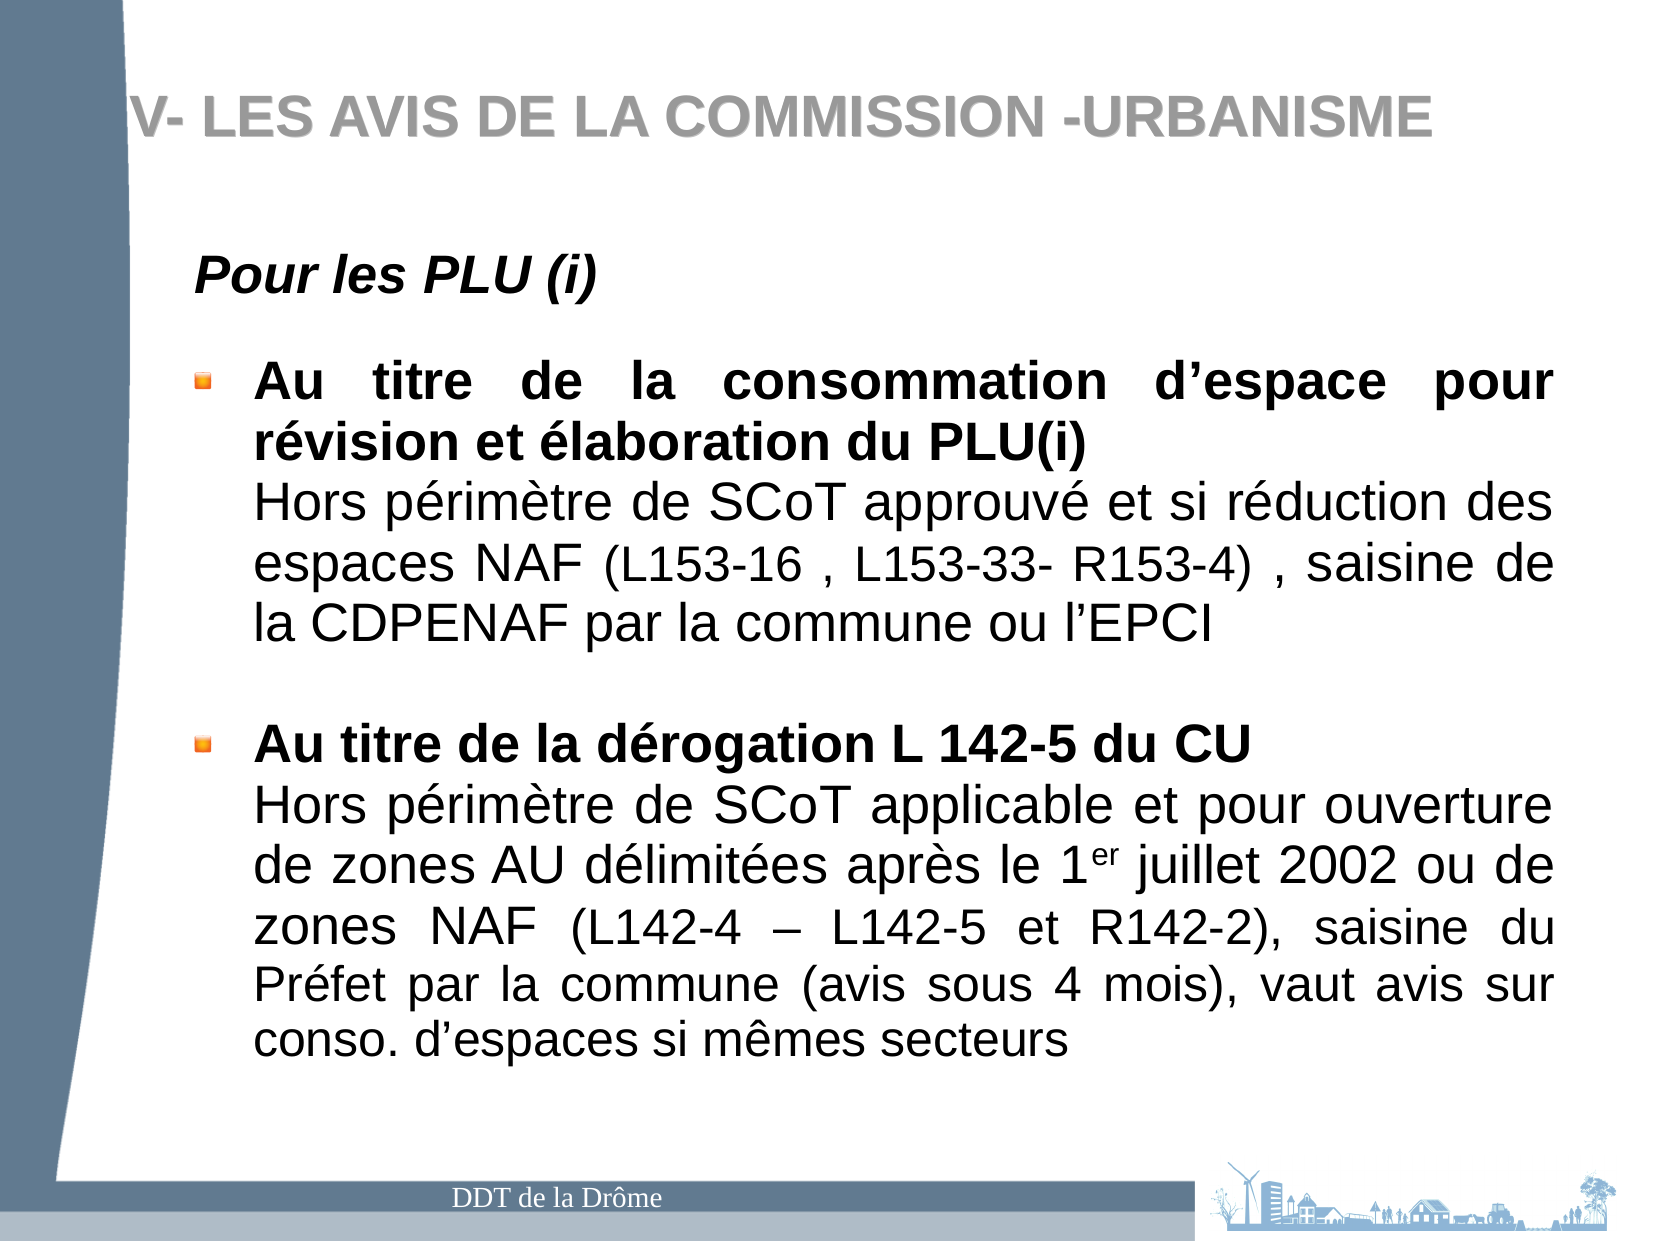

V- LES AVIS DE LA COMMISSION -URBANISME
Pour les PLU (i)
Au titre de la consommation d’espace pour révision et élaboration du PLU(i)
Hors périmètre de SCoT approuvé et si réduction des espaces NAF (L153-16 , L153-33- R153-4) , saisine de la CDPENAF par la commune ou l’EPCI
Au titre de la dérogation L 142-5 du CU
Hors périmètre de SCoT applicable et pour ouverture de zones AU délimitées après le 1er juillet 2002 ou de zones NAF (L142-4 – L142-5 et R142-2), saisine du Préfet par la commune (avis sous 4 mois), vaut avis sur conso. d’espaces si mêmes secteurs
 DDT de la Drôme